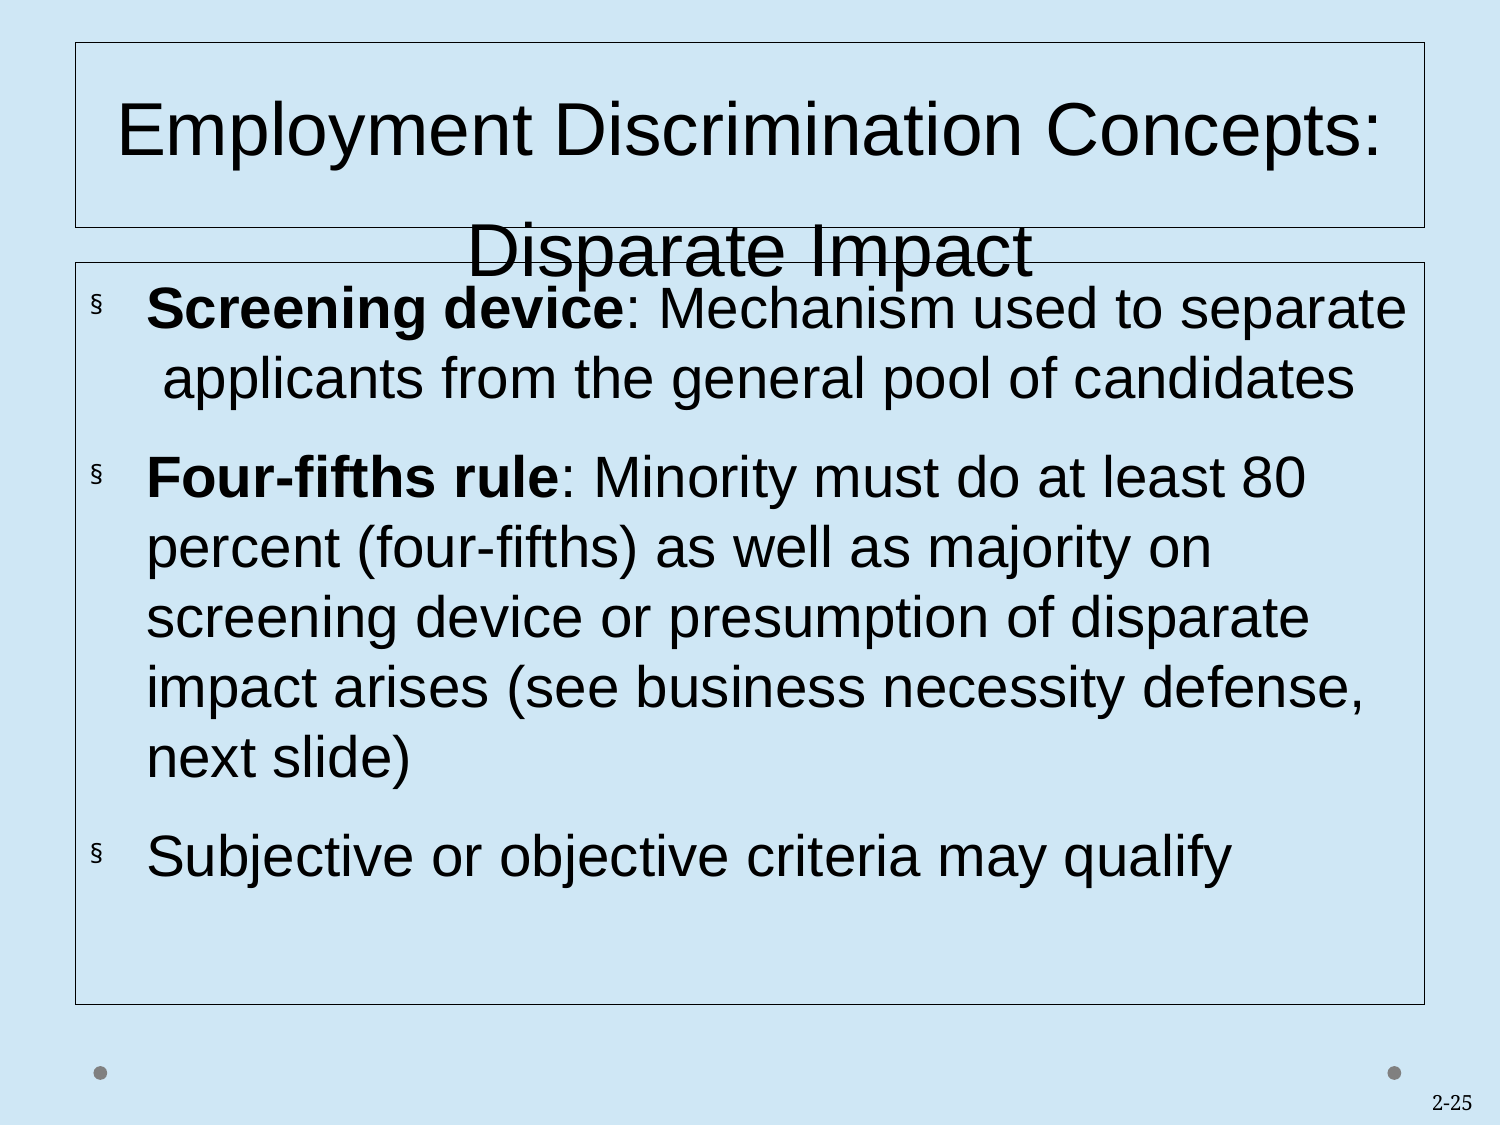

# Employment Discrimination Concepts: Disparate Impact
Screening device: Mechanism used to separate applicants from the general pool of candidates
Four-fifths rule: Minority must do at least 80 percent (four-fifths) as well as majority on screening device or presumption of disparate impact arises (see business necessity defense, next slide)
Subjective or objective criteria may qualify